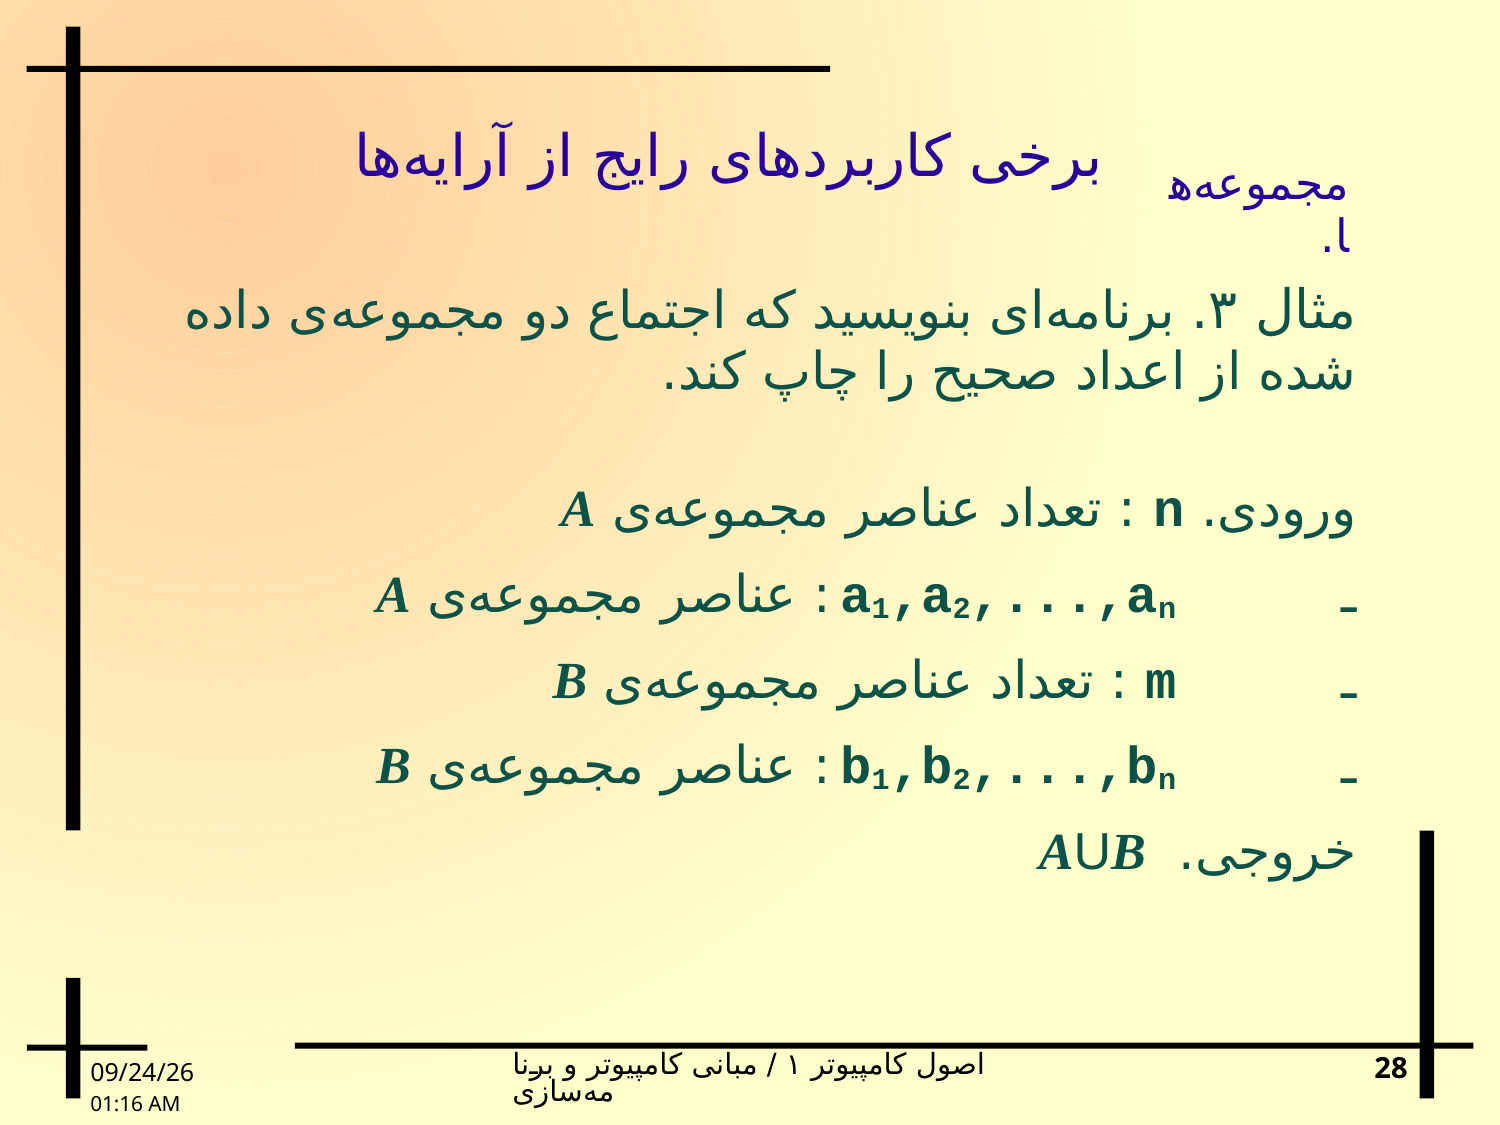

برخی کاربردهای رایج از آرایه‌ها
مجموعه‌ها.
# مثال ۳. برنامه‌‌ای بنویسید که اجتماع دو مجموعه‌ی داده شده از اعداد صحیح را چاپ کند.
ورودی. n : تعداد عناصر مجموعه‌ی A
ـ a1,a2,...,an : عناصر مجموعه‌ی A
ـ m : تعداد عناصر مجموعه‌ی B
ـ b1,b2,...,bn : عناصر مجموعه‌ی B
خروجی. AUB
اصول کامپیوتر ۱ / مبانی کامپیوتر و برنامه‌سازی
28